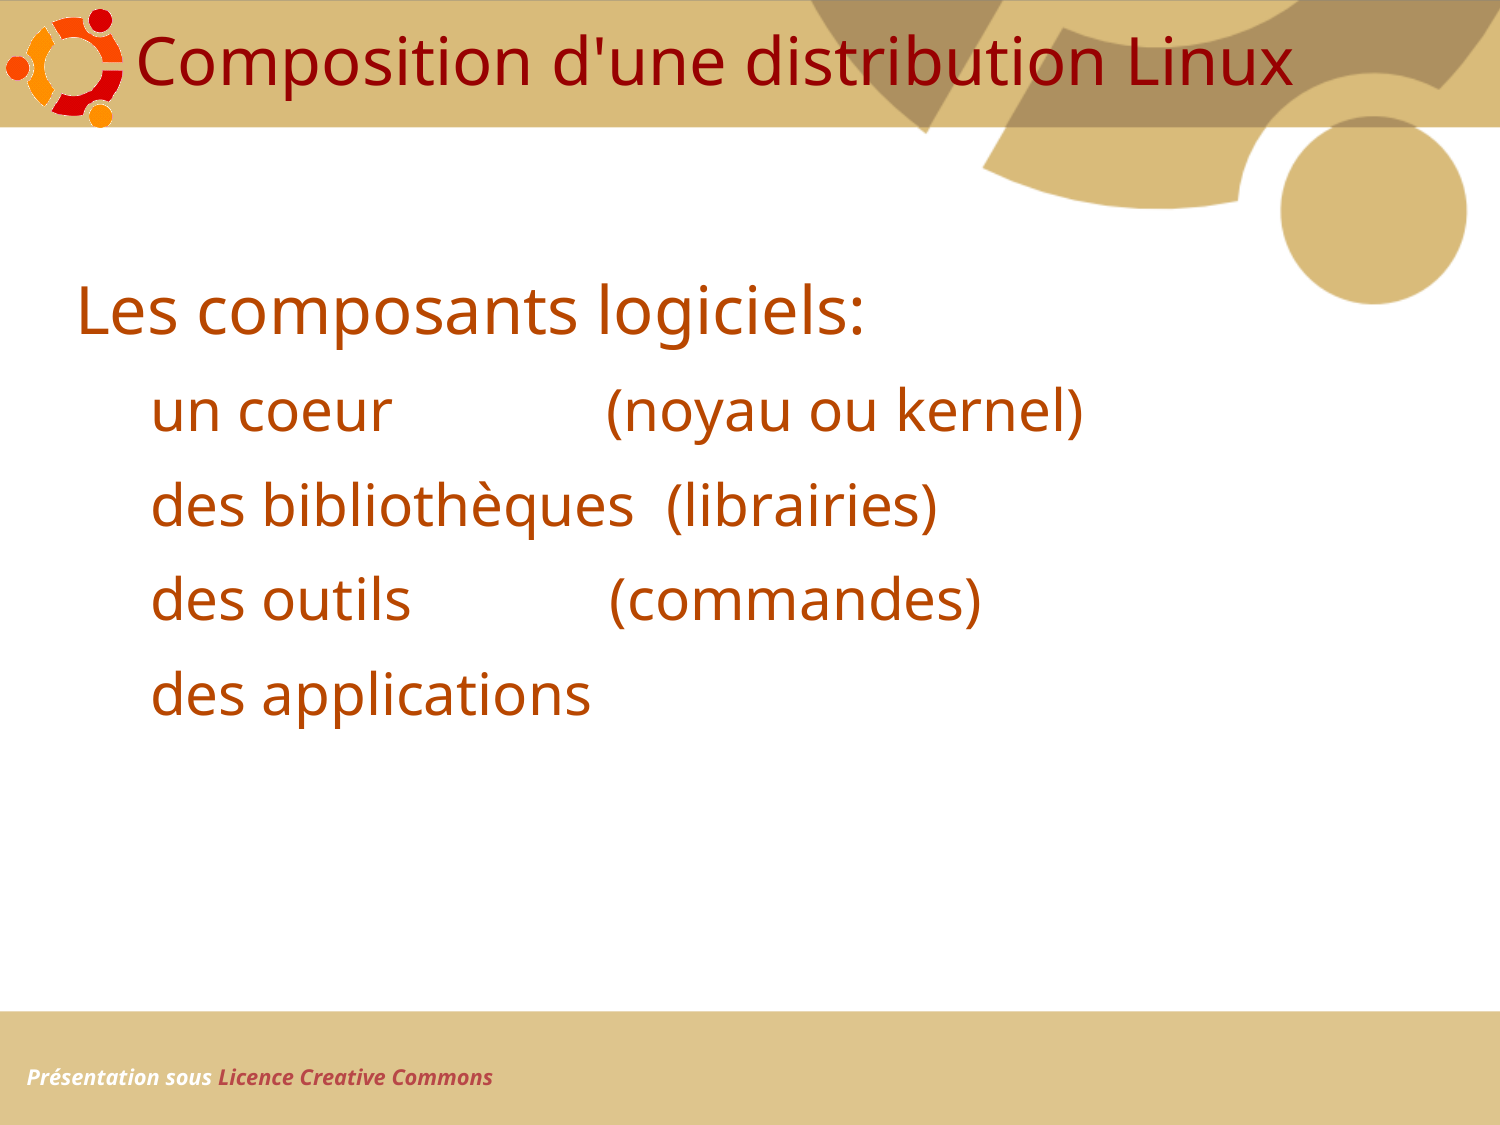

# Composition d'une distribution Linux
Les composants logiciels:
un coeur (noyau ou kernel)
des bibliothèques (librairies)
des outils (commandes)
des applications